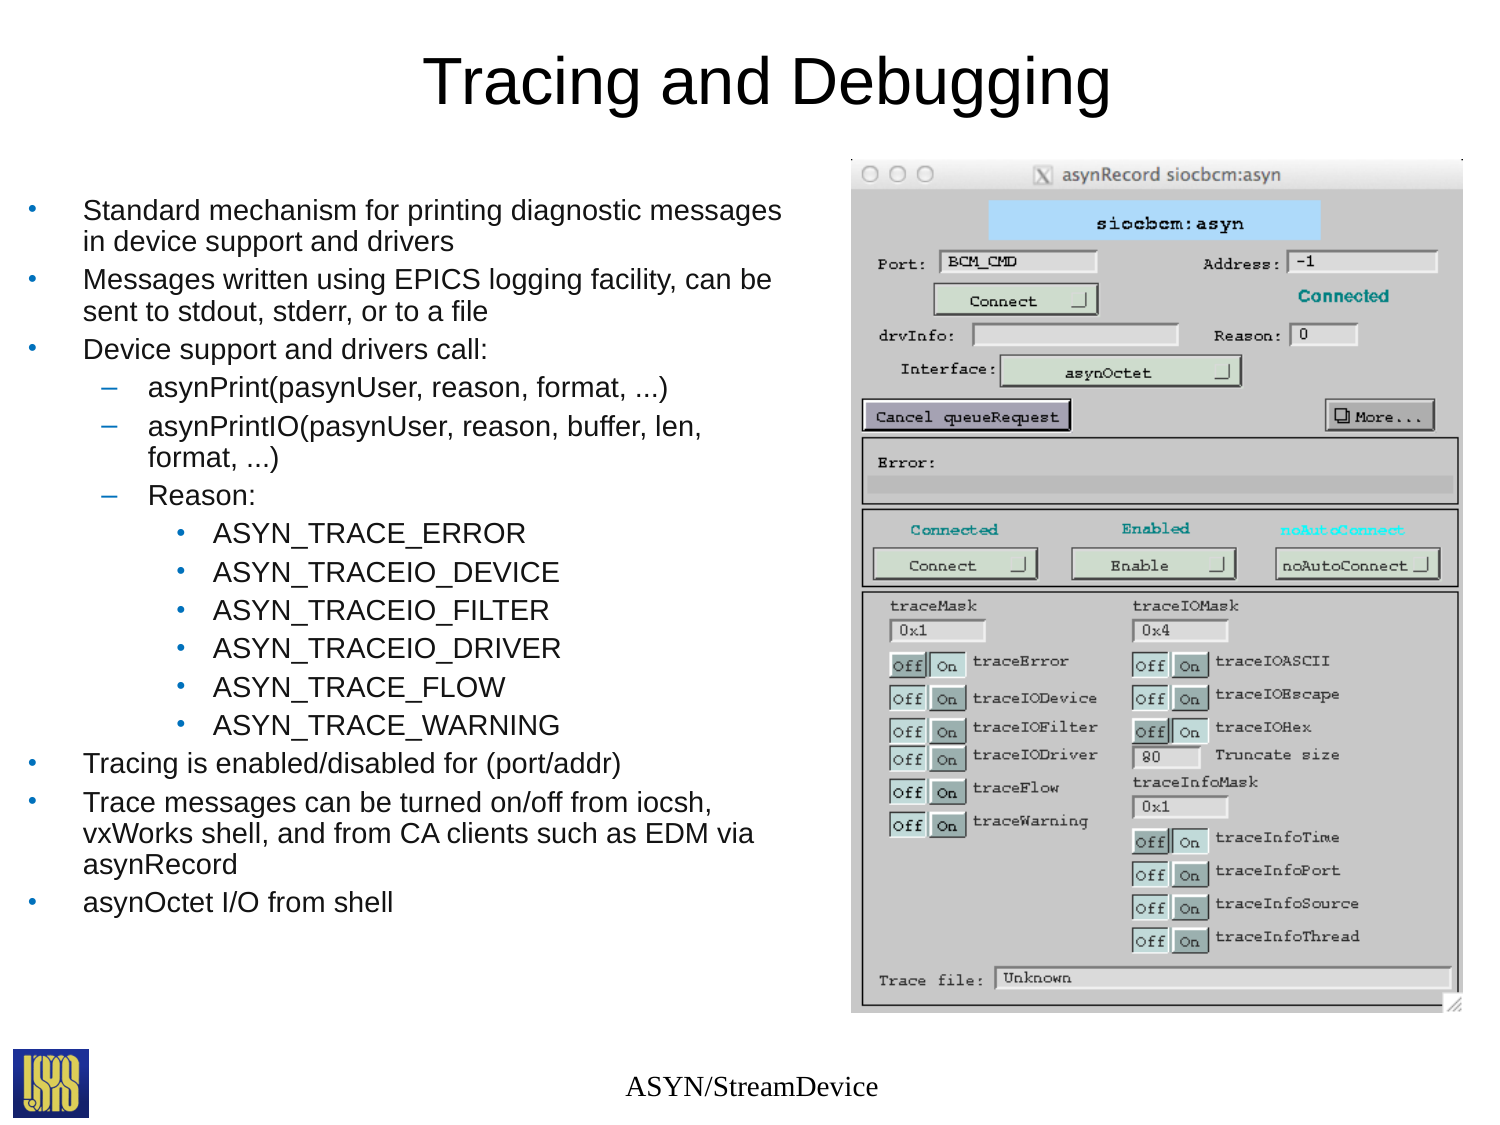

# Tracing and Debugging
Standard mechanism for printing diagnostic messages in device support and drivers
Messages written using EPICS logging facility, can be sent to stdout, stderr, or to a file
Device support and drivers call:
asynPrint(pasynUser, reason, format, ...)
asynPrintIO(pasynUser, reason, buffer, len, format, ...)
Reason:
ASYN_TRACE_ERROR
ASYN_TRACEIO_DEVICE
ASYN_TRACEIO_FILTER
ASYN_TRACEIO_DRIVER
ASYN_TRACE_FLOW
ASYN_TRACE_WARNING
Tracing is enabled/disabled for (port/addr)
Trace messages can be turned on/off from iocsh, vxWorks shell, and from CA clients such as EDM via asynRecord
asynOctet I/O from shell